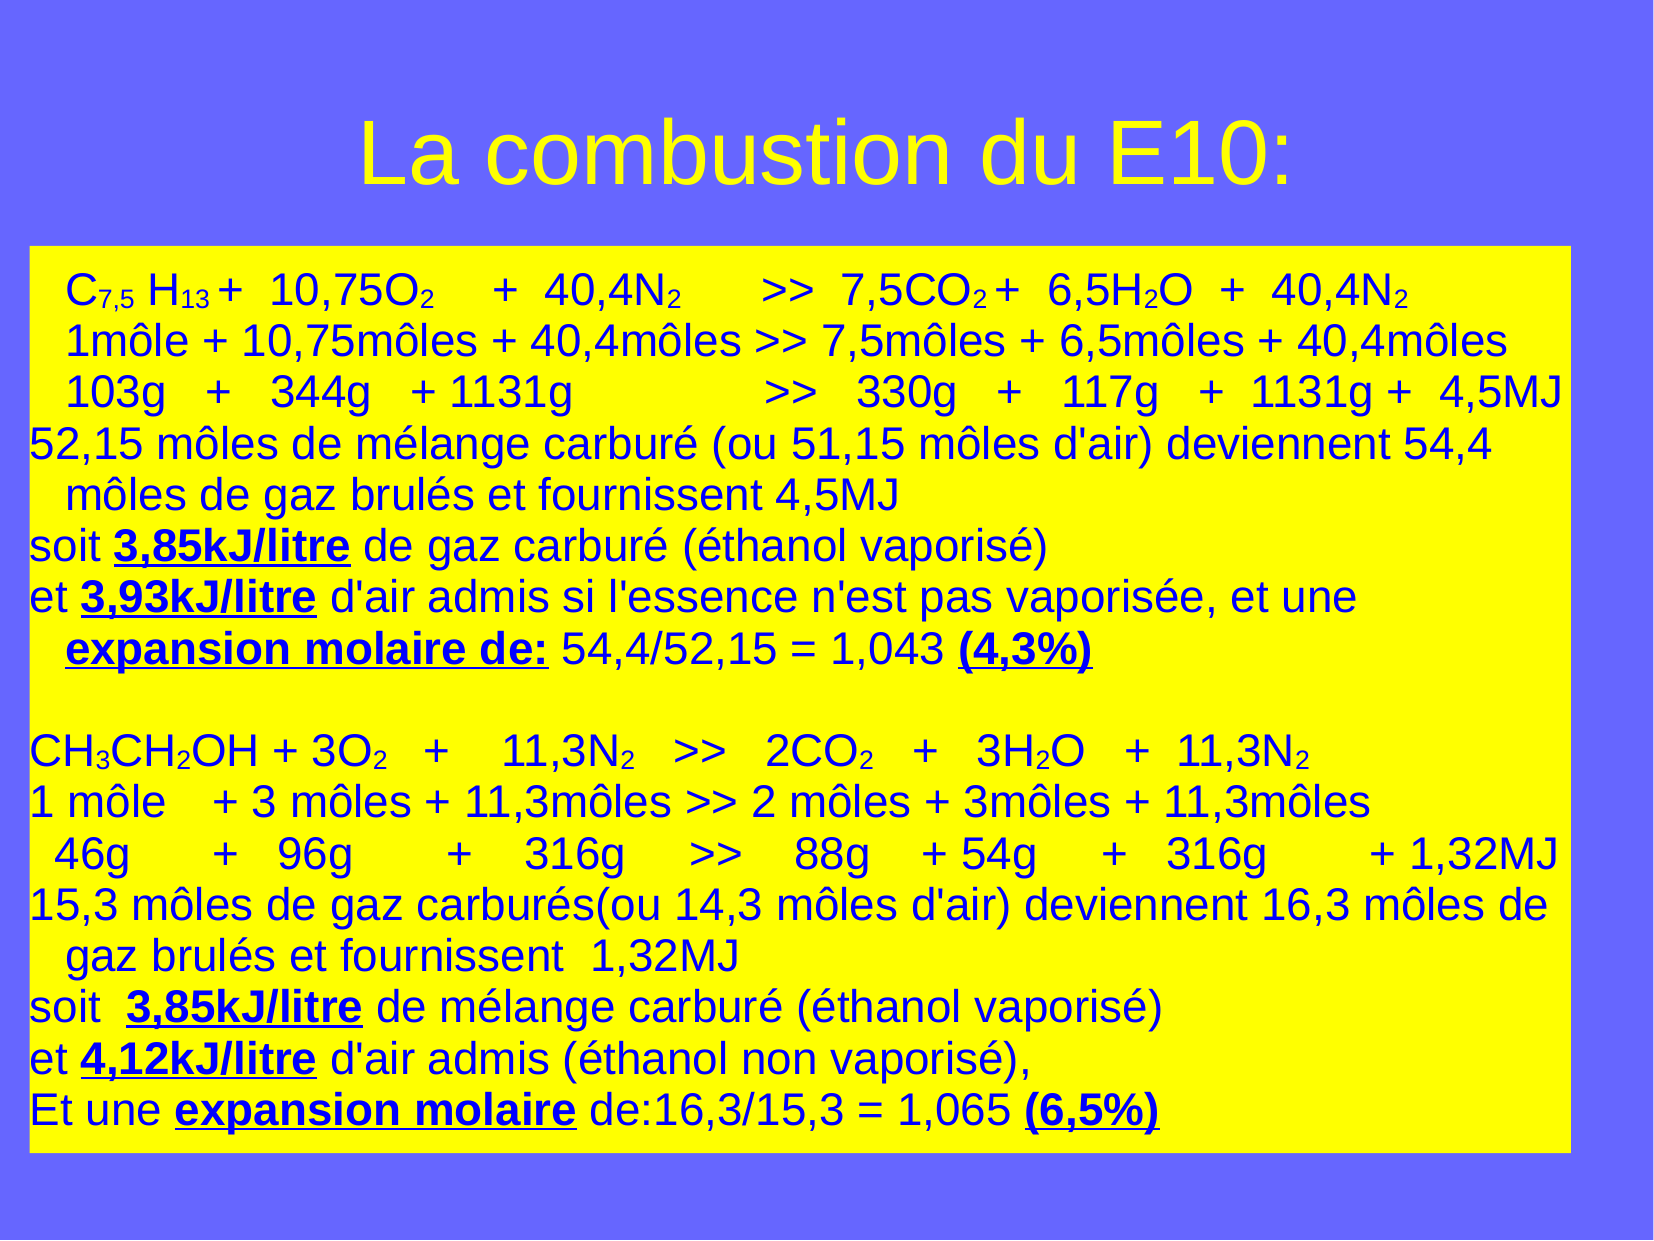

# La combustion du E10:
C7,5 H13 + 10,75O2 + 40,4N2 >> 7,5CO2 + 6,5H2O + 40,4N2
1môle + 10,75môles + 40,4môles >> 7,5môles + 6,5môles + 40,4môles
103g + 344g + 1131g >> 330g + 117g + 1131g + 4,5MJ
52,15 môles de mélange carburé (ou 51,15 môles d'air) deviennent 54,4 môles de gaz brulés et fournissent 4,5MJ
soit 3,85kJ/litre de gaz carburé (éthanol vaporisé)
et 3,93kJ/litre d'air admis si l'essence n'est pas vaporisée, et une expansion molaire de: 54,4/52,15 = 1,043 (4,3%)
CH3CH2OH + 3O2 + 11,3N2 >> 2CO2 + 3H2O + 11,3N2
1 môle	+ 3 môles + 11,3môles >> 2 môles + 3môles + 11,3môles
 46g 	+ 96g 	 + 316g >> 88g + 54g + 316g + 1,32MJ
15,3 môles de gaz carburés(ou 14,3 môles d'air) deviennent 16,3 môles de gaz brulés et fournissent 1,32MJ
soit 3,85kJ/litre de mélange carburé (éthanol vaporisé)
et 4,12kJ/litre d'air admis (éthanol non vaporisé),
Et une expansion molaire de:16,3/15,3 = 1,065 (6,5%)